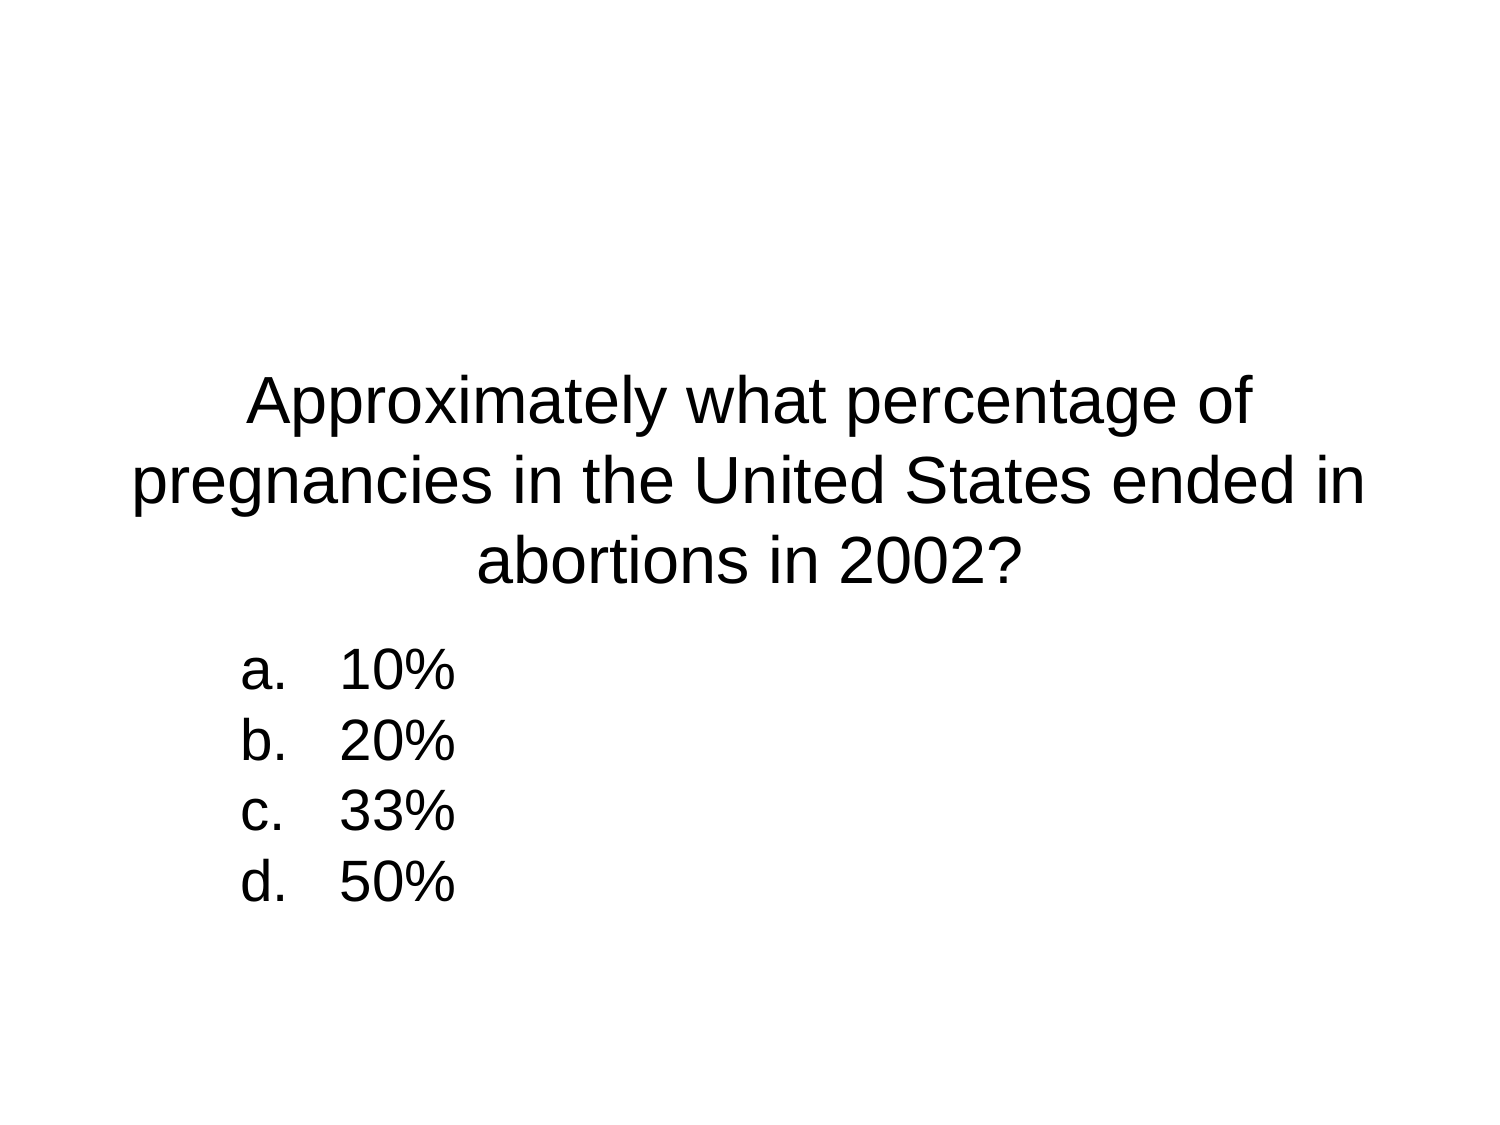

# Approximately what percentage of pregnancies in the United States ended in abortions in 2002?
10%
20%
33%
50%